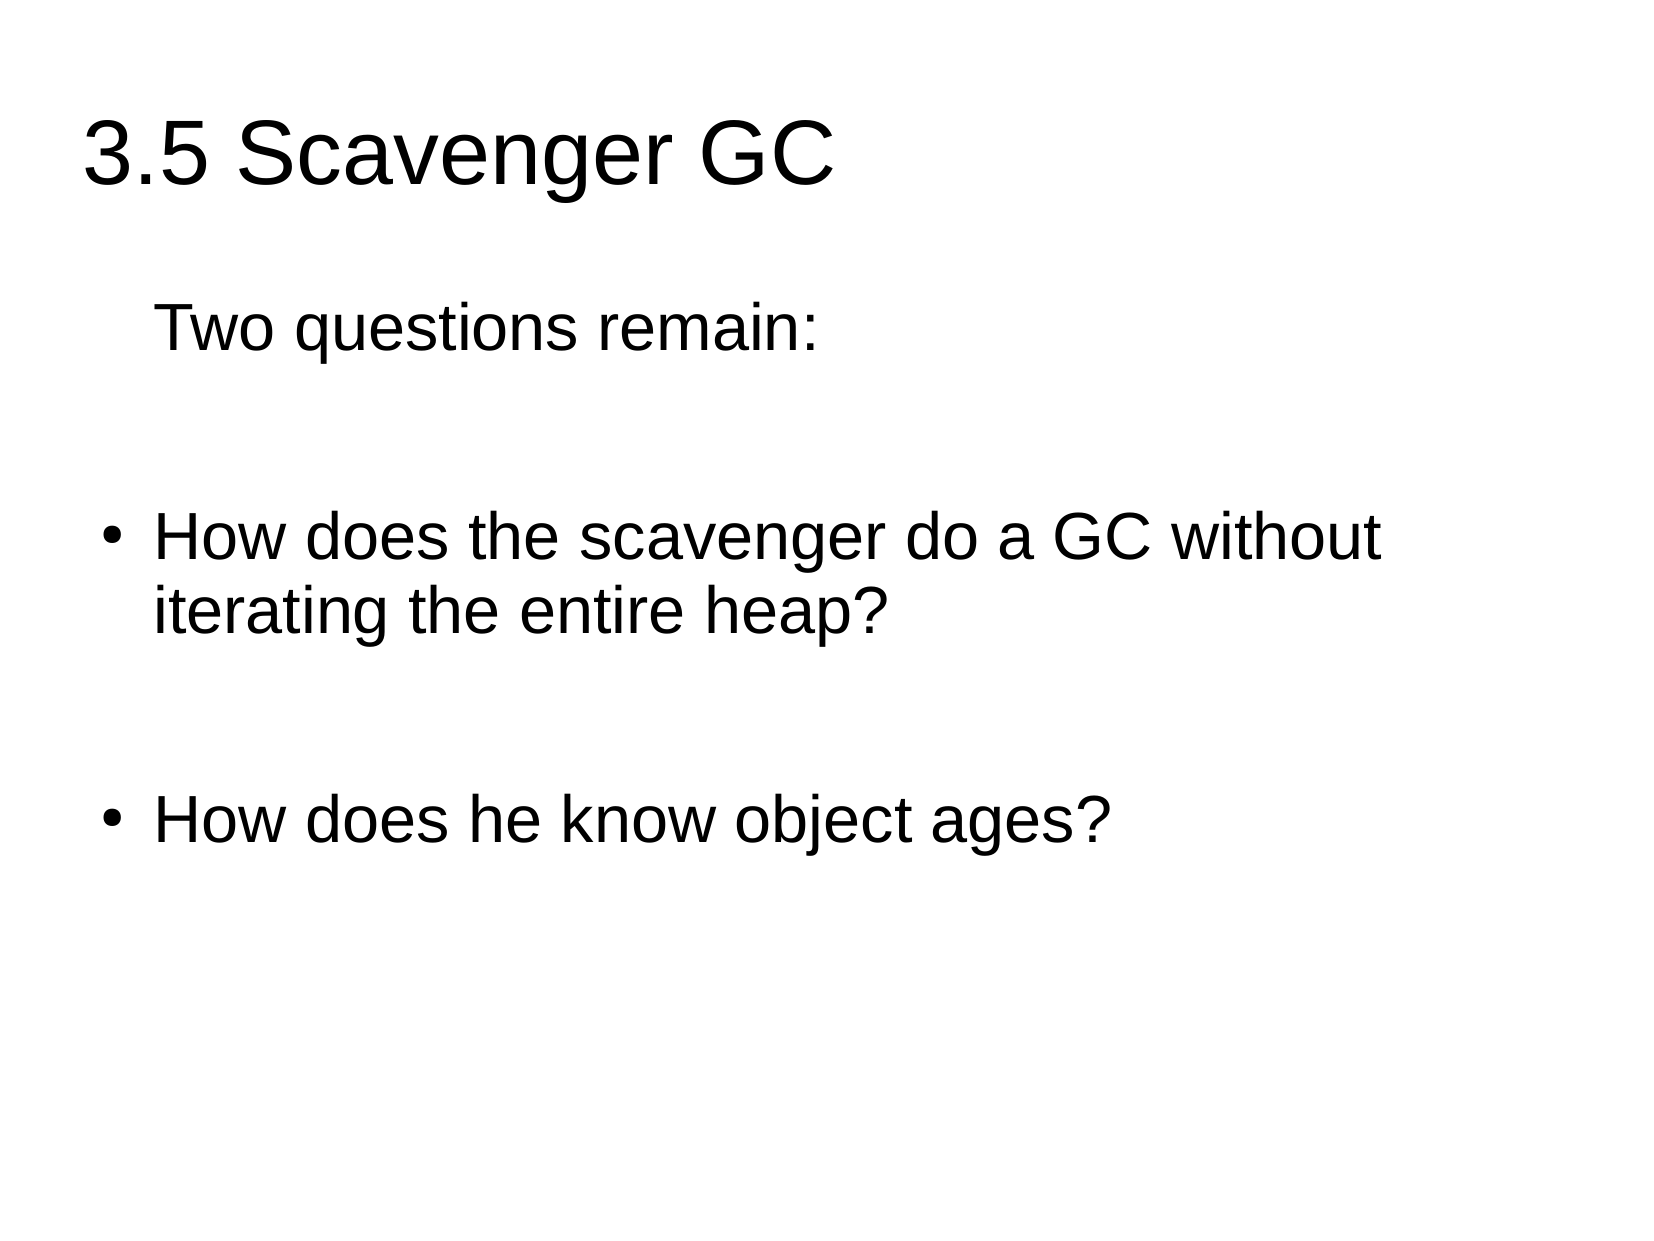

# 3.5 Scavenger GC
Two questions remain:
How does the scavenger do a GC without iterating the entire heap?
How does he know object ages?